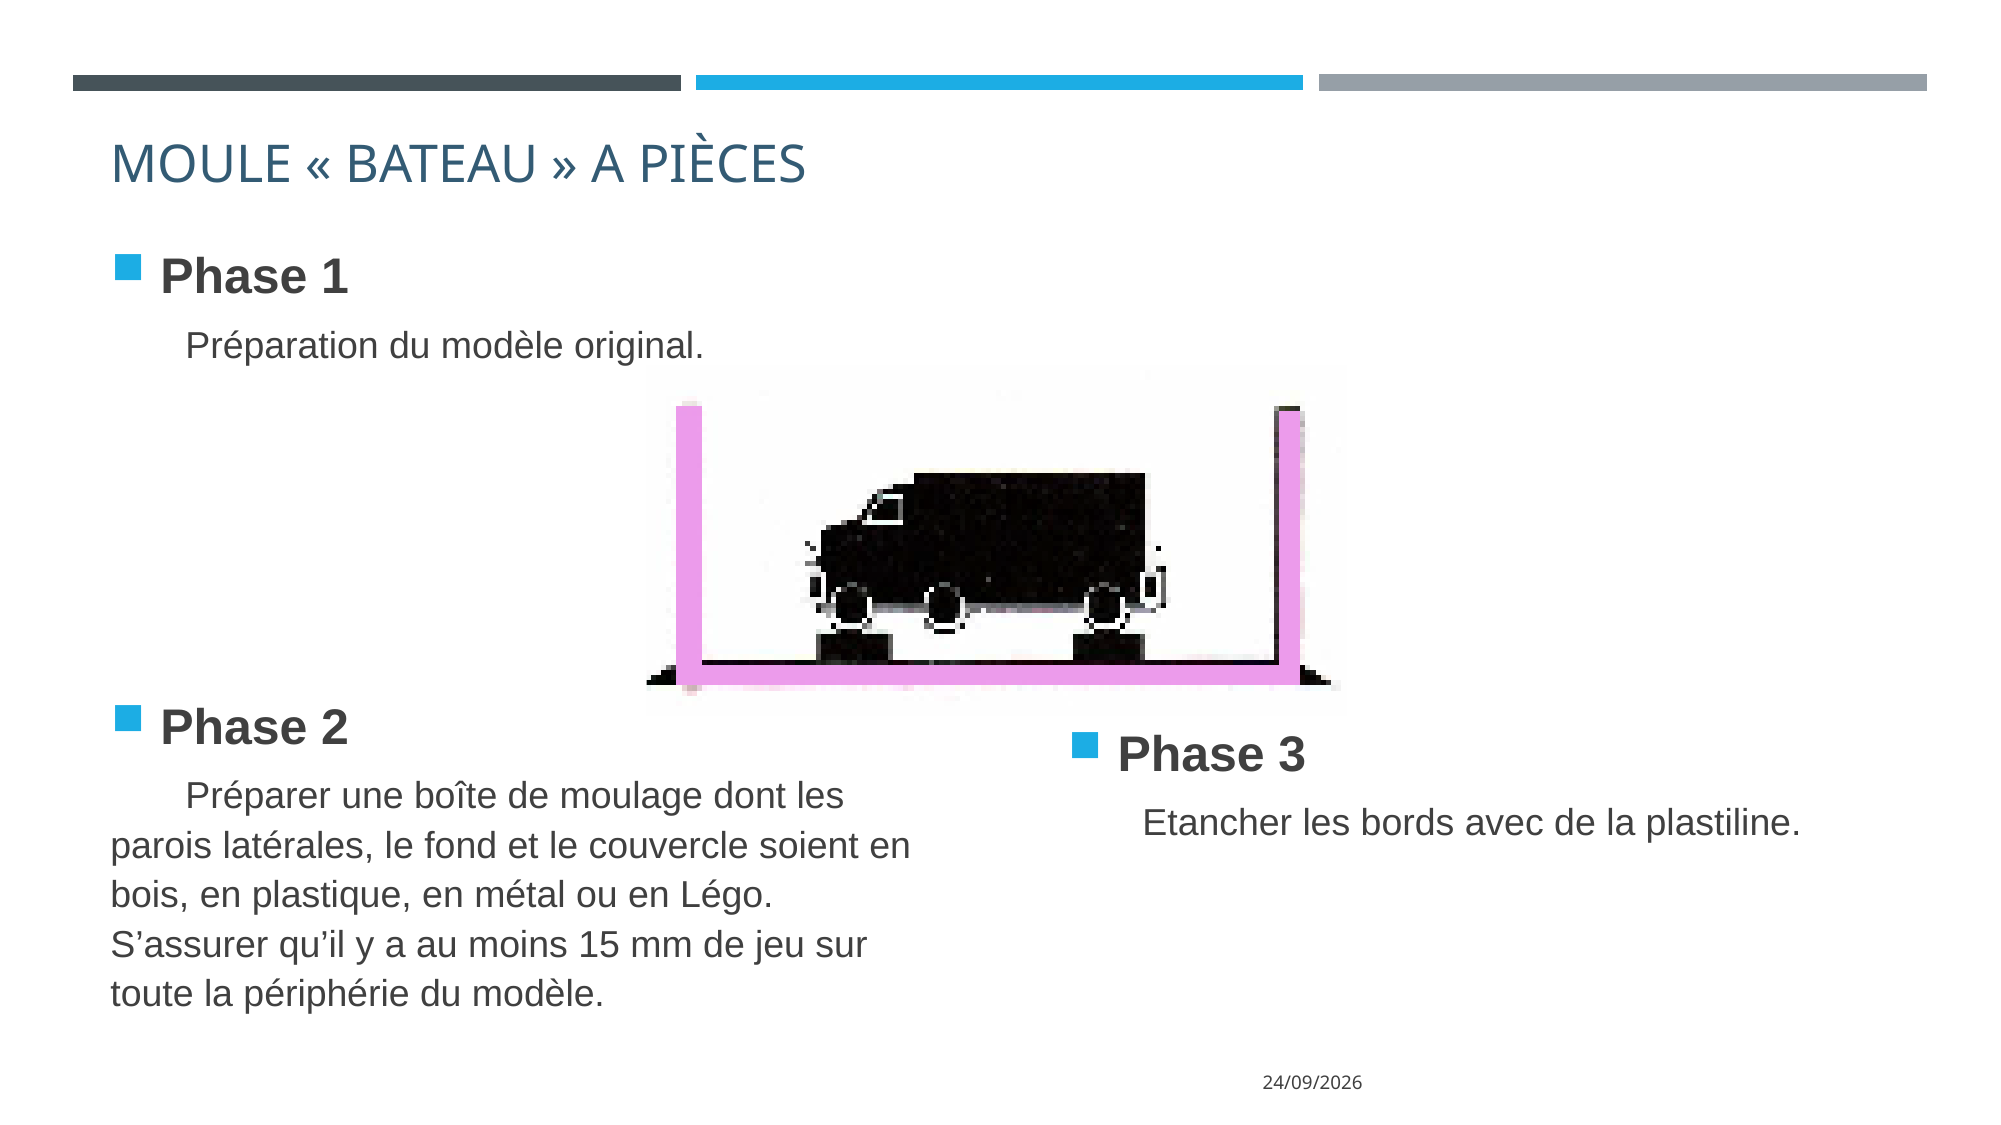

# Moule « bateau » A pièces
Phase 1
	Préparation du modèle original.
Phase 2
	Préparer une boîte de moulage dont les parois latérales, le fond et le couvercle soient en bois, en plastique, en métal ou en Légo. S’assurer qu’il y a au moins 15 mm de jeu sur toute la périphérie du modèle.
Phase 3
	Etancher les bords avec de la plastiline.